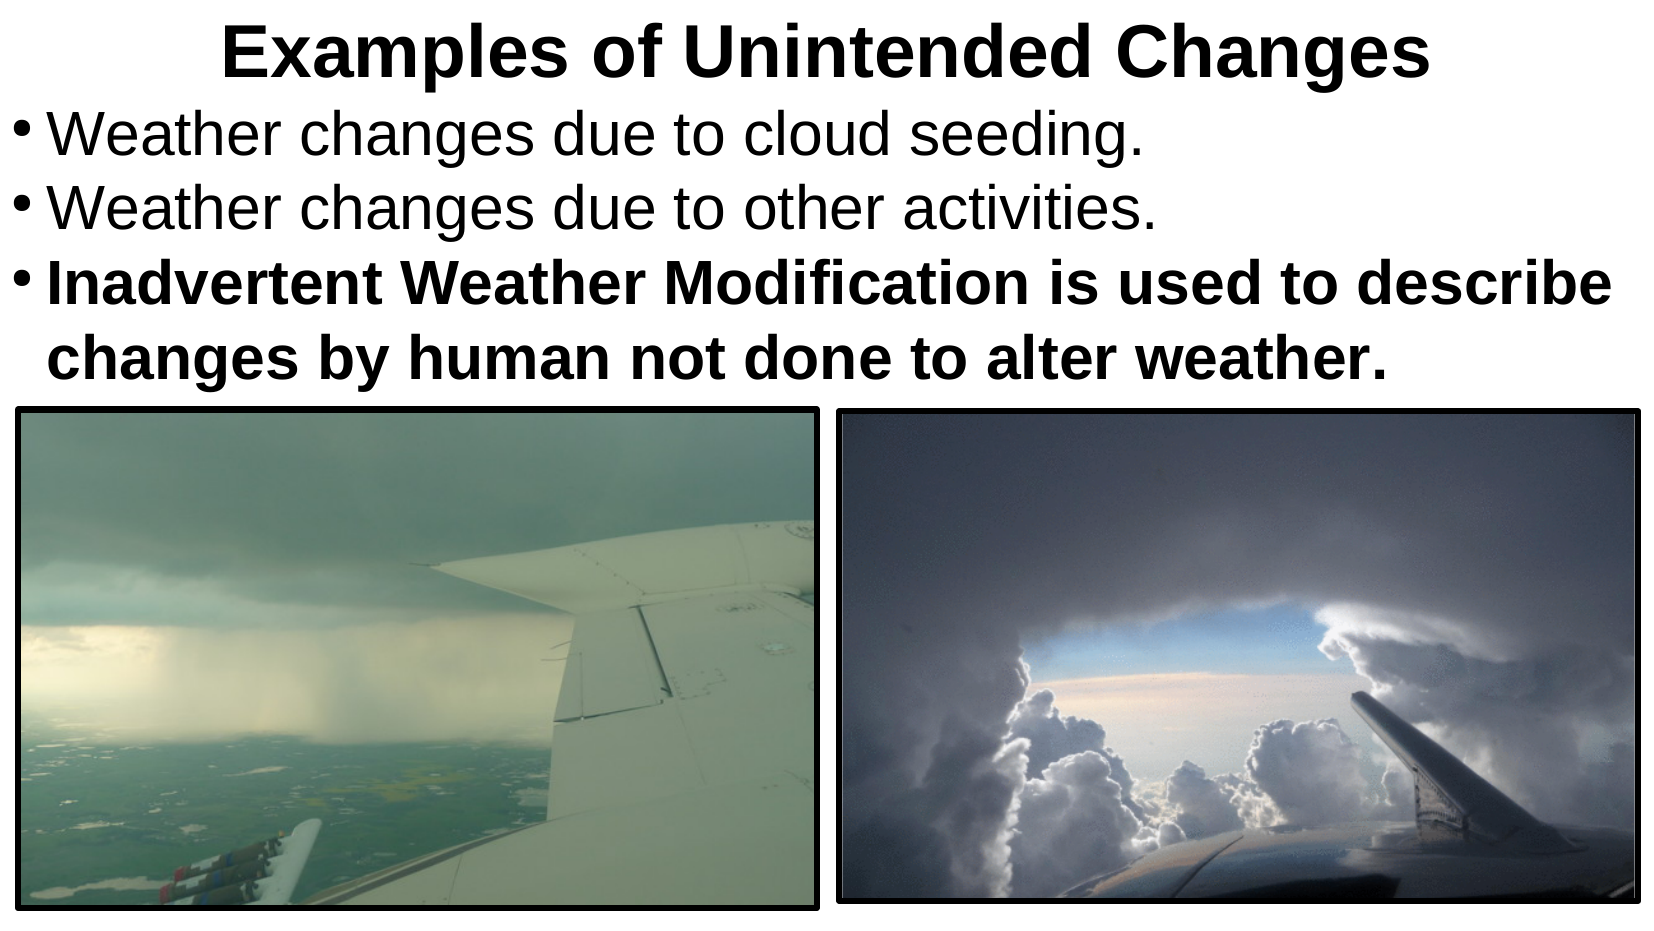

# Examples of Unintended Changes
Weather changes due to cloud seeding.
Weather changes due to other activities.
Inadvertent Weather Modification is used to describe changes by human not done to alter weather.